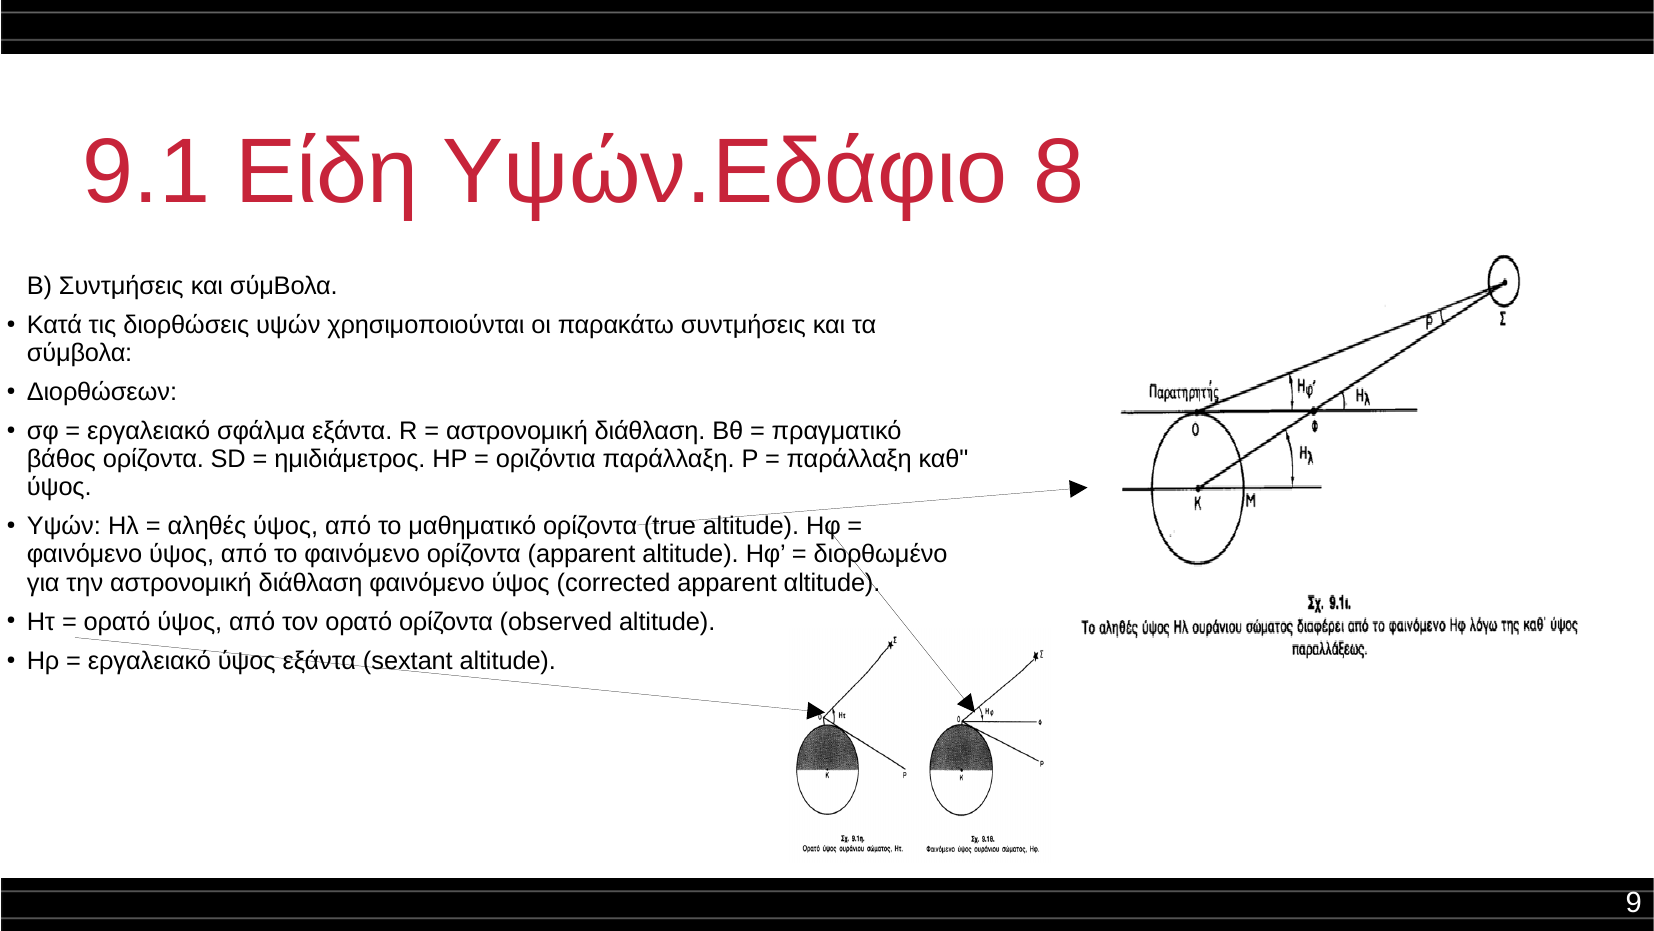

# 9.1 Είδη Υψών.Εδάφιο 8
Β) Συντμήσεις και σύμΒολα.
Κατά τις διορθώσεις υψών χρησιμοποιούνται οι παρακάτω συντμήσεις και τα σύμβολα:
Διορθώσεων:
σφ = εργαλειακό σφάλμα εξάντα. R = αστρονομική διάθλαση. Βθ = πραγματικό βάθος ορίζοντα. SD = ημιδιάμετρος. ΗΡ = οριζόντια παράλλαξη. Ρ = παράλλαξη καθ" ύψος.
Υψών: Ηλ = αληθές ύψος, από το μαθηματικό ορίζοντα (true altitude). Ηφ = φαινόμενο ύψος, από το φαινόμενο ορίζοντα (apparent altitude). Ηφ’ = διορθωμένο για την αστρονομική διάθλαση φαινόμενο ύψος (corrected apparent αltitude).
Ητ = ορατό ύψος, από τον ορατό ορίζοντα (observed altitude).
Ηρ = εργαλειακό ύψος εξάντα (sextant altitude).